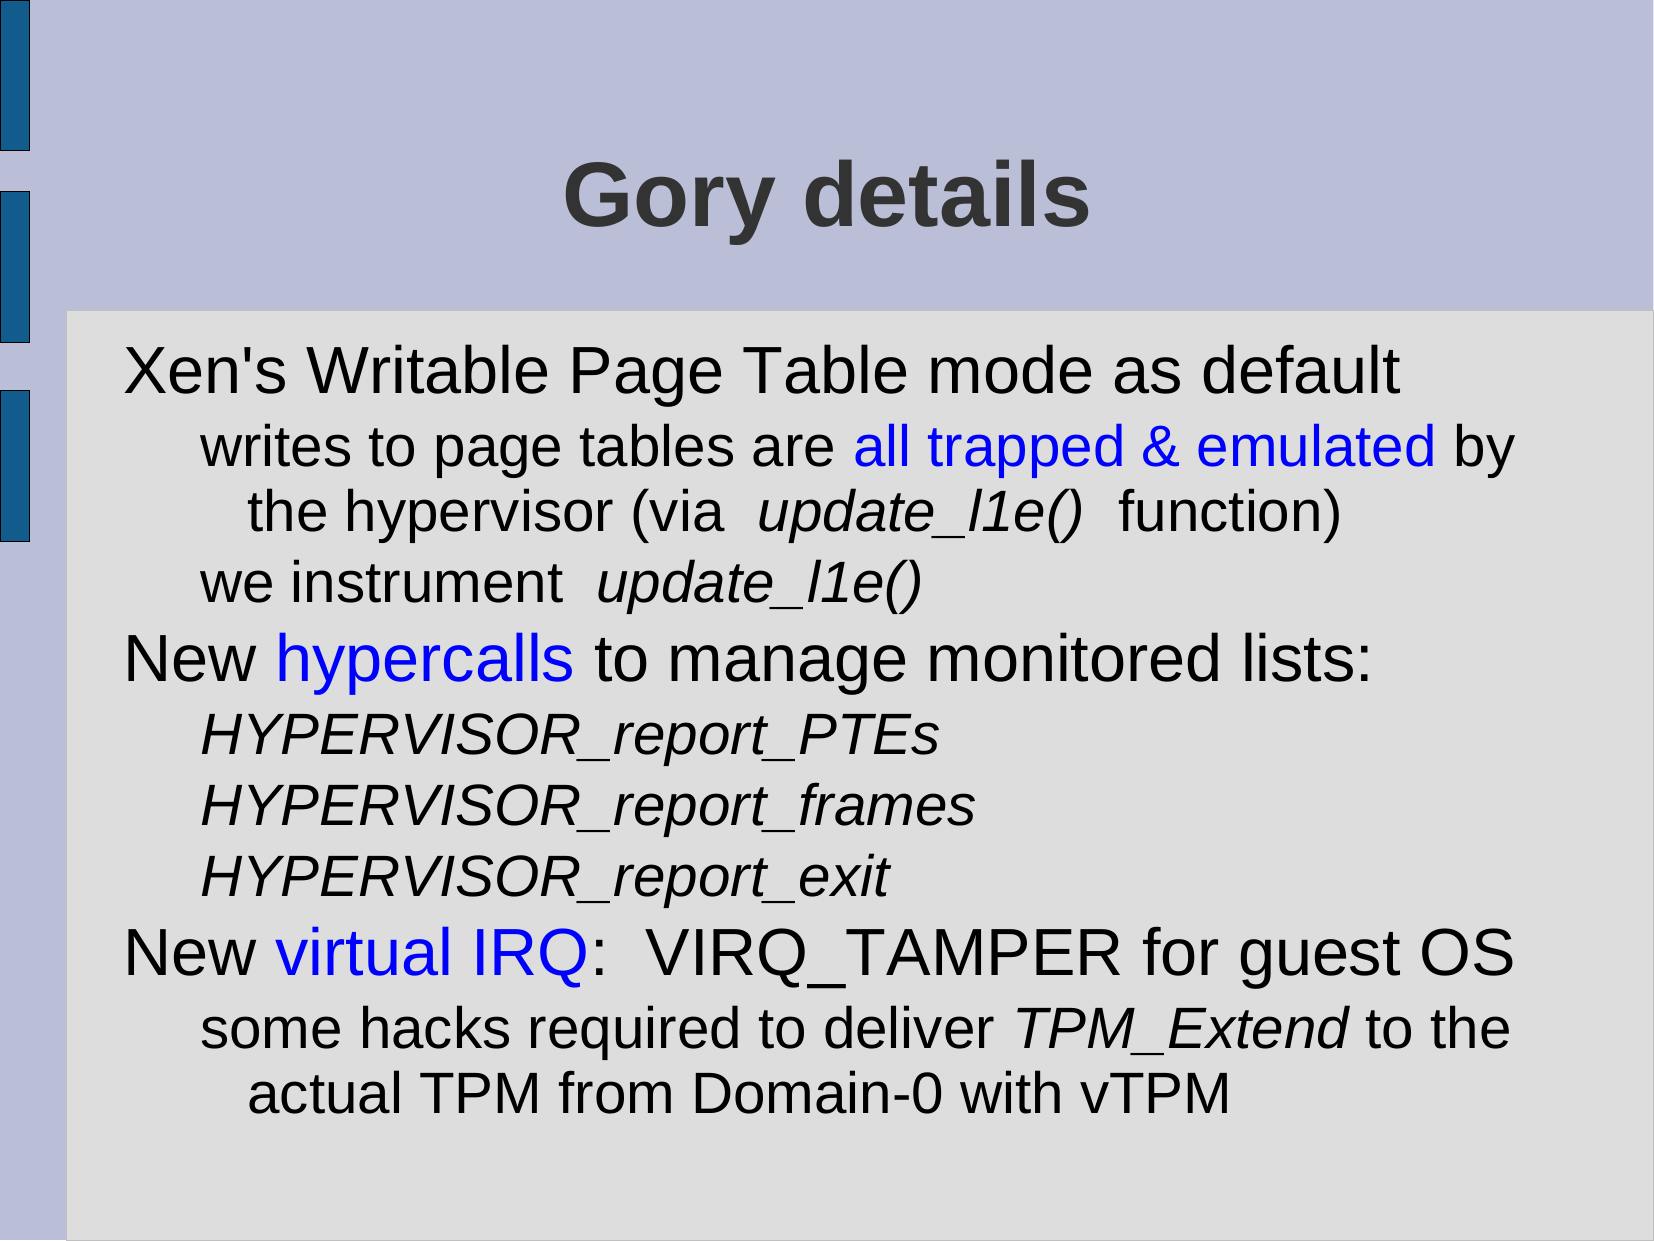

# Gory details
Xen's Writable Page Table mode as default
writes to page tables are all trapped & emulated by the hypervisor (via update_l1e() function)
we instrument update_l1e()
New hypercalls to manage monitored lists:
HYPERVISOR_report_PTEs
HYPERVISOR_report_frames
HYPERVISOR_report_exit
New virtual IRQ: VIRQ_TAMPER for guest OS
some hacks required to deliver TPM_Extend to the actual TPM from Domain-0 with vTPM